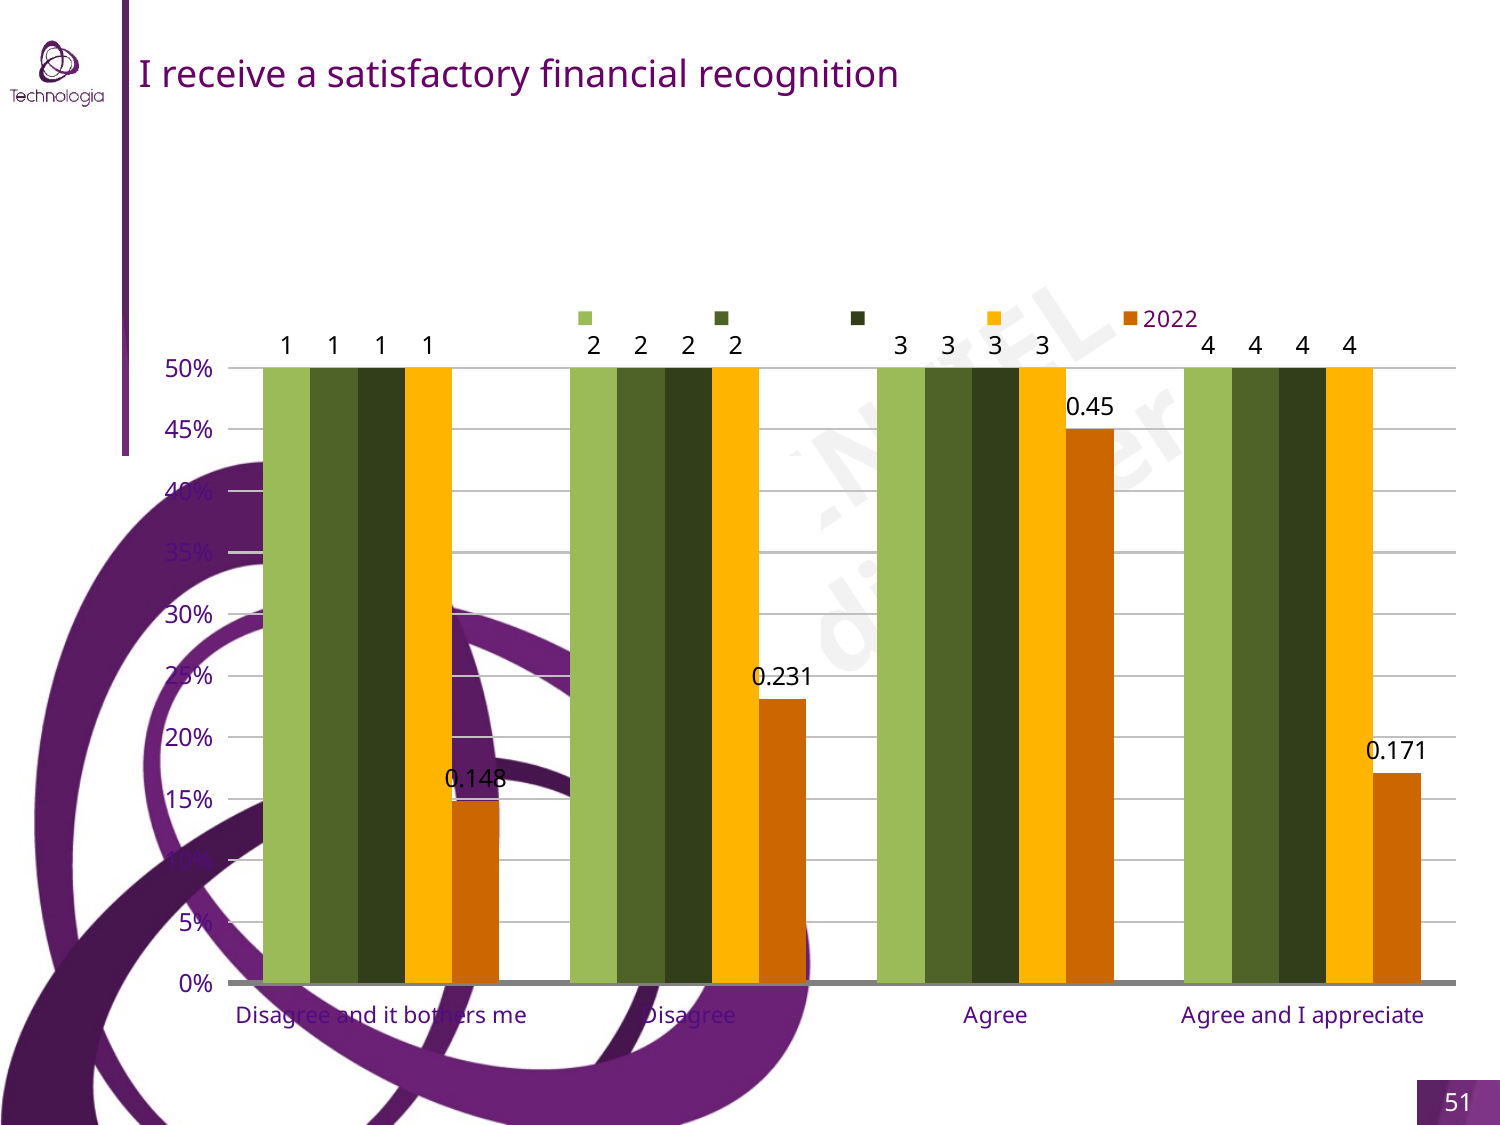

# I receive a satisfactory financial recognition
[unsupported chart]